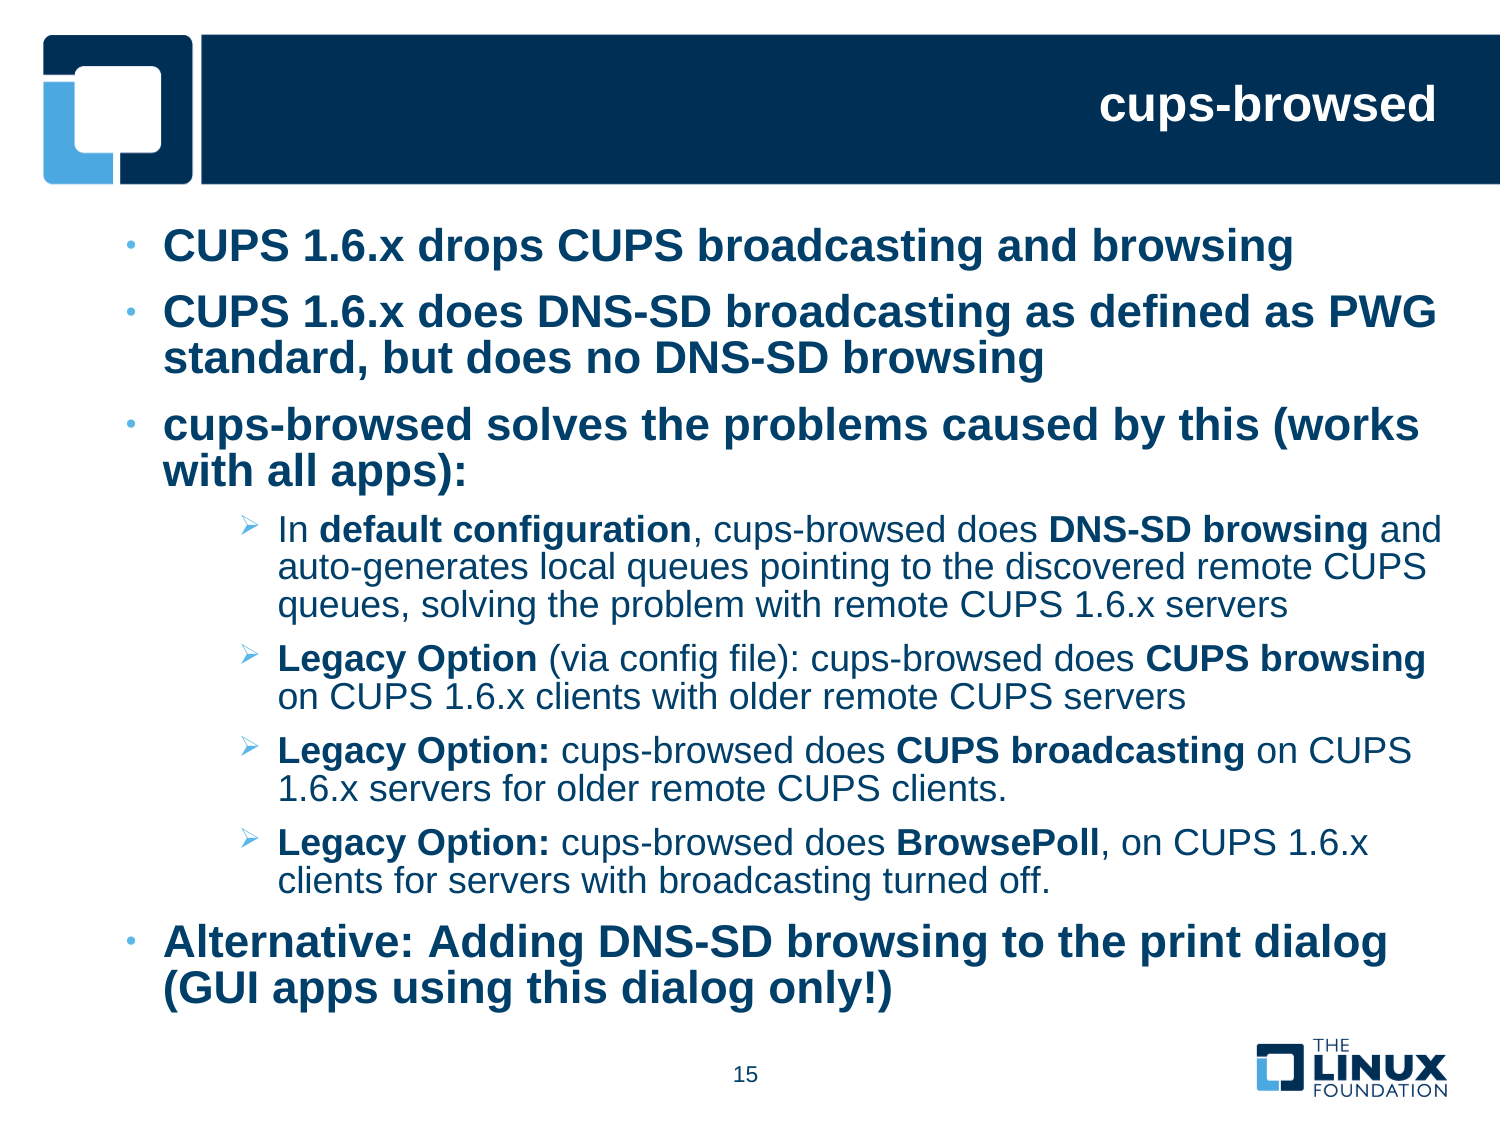

# cups-browsed
CUPS 1.6.x drops CUPS broadcasting and browsing
CUPS 1.6.x does DNS-SD broadcasting as defined as PWG standard, but does no DNS-SD browsing
cups-browsed solves the problems caused by this (works with all apps):
In default configuration, cups-browsed does DNS-SD browsing and auto-generates local queues pointing to the discovered remote CUPS queues, solving the problem with remote CUPS 1.6.x servers
Legacy Option (via config file): cups-browsed does CUPS browsing on CUPS 1.6.x clients with older remote CUPS servers
Legacy Option: cups-browsed does CUPS broadcasting on CUPS 1.6.x servers for older remote CUPS clients.
Legacy Option: cups-browsed does BrowsePoll, on CUPS 1.6.x clients for servers with broadcasting turned off.
Alternative: Adding DNS-SD browsing to the print dialog (GUI apps using this dialog only!)
15